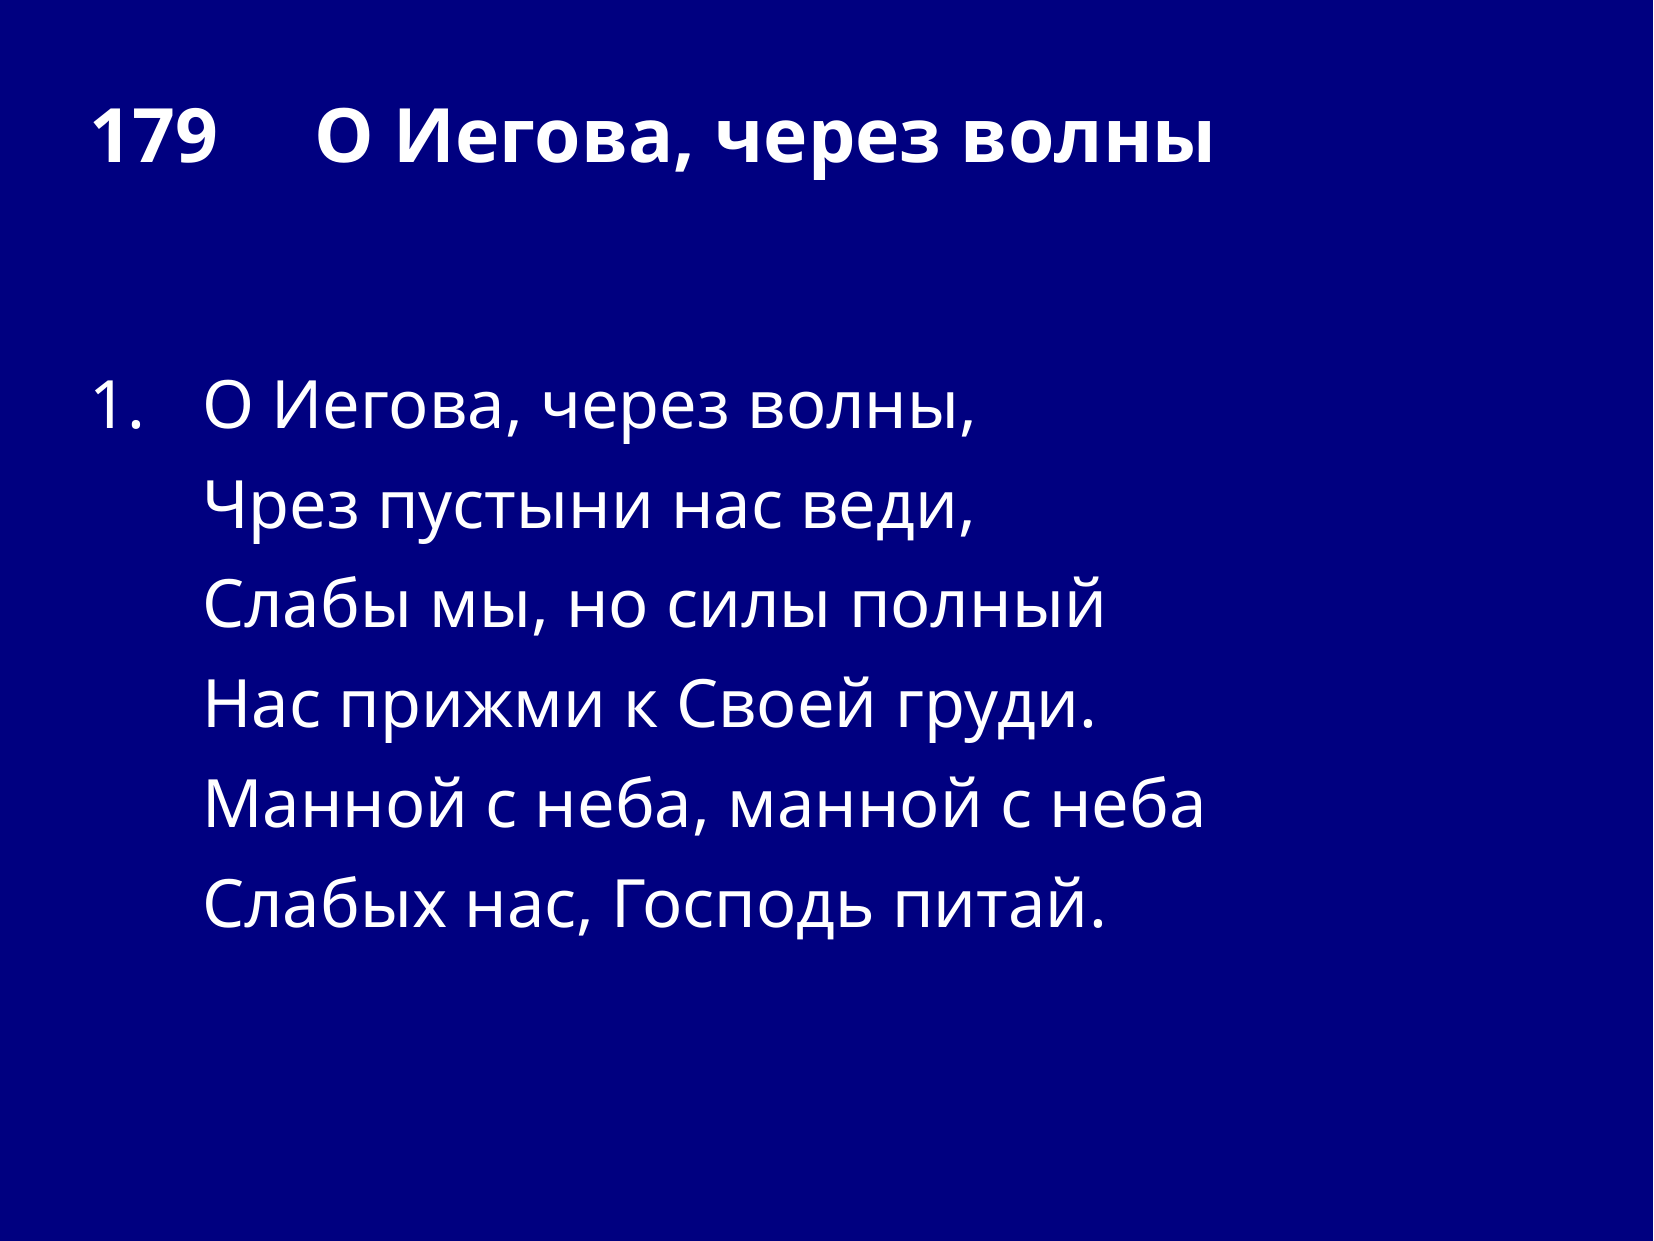

179	О Иегова, через волны
1.	О Иегова, через волны,
	Чрез пустыни нас веди,
	Слабы мы, но силы полный
	Нас прижми к Своей груди.
	Манной с неба, манной с неба
	Слабых нас, Господь питай.